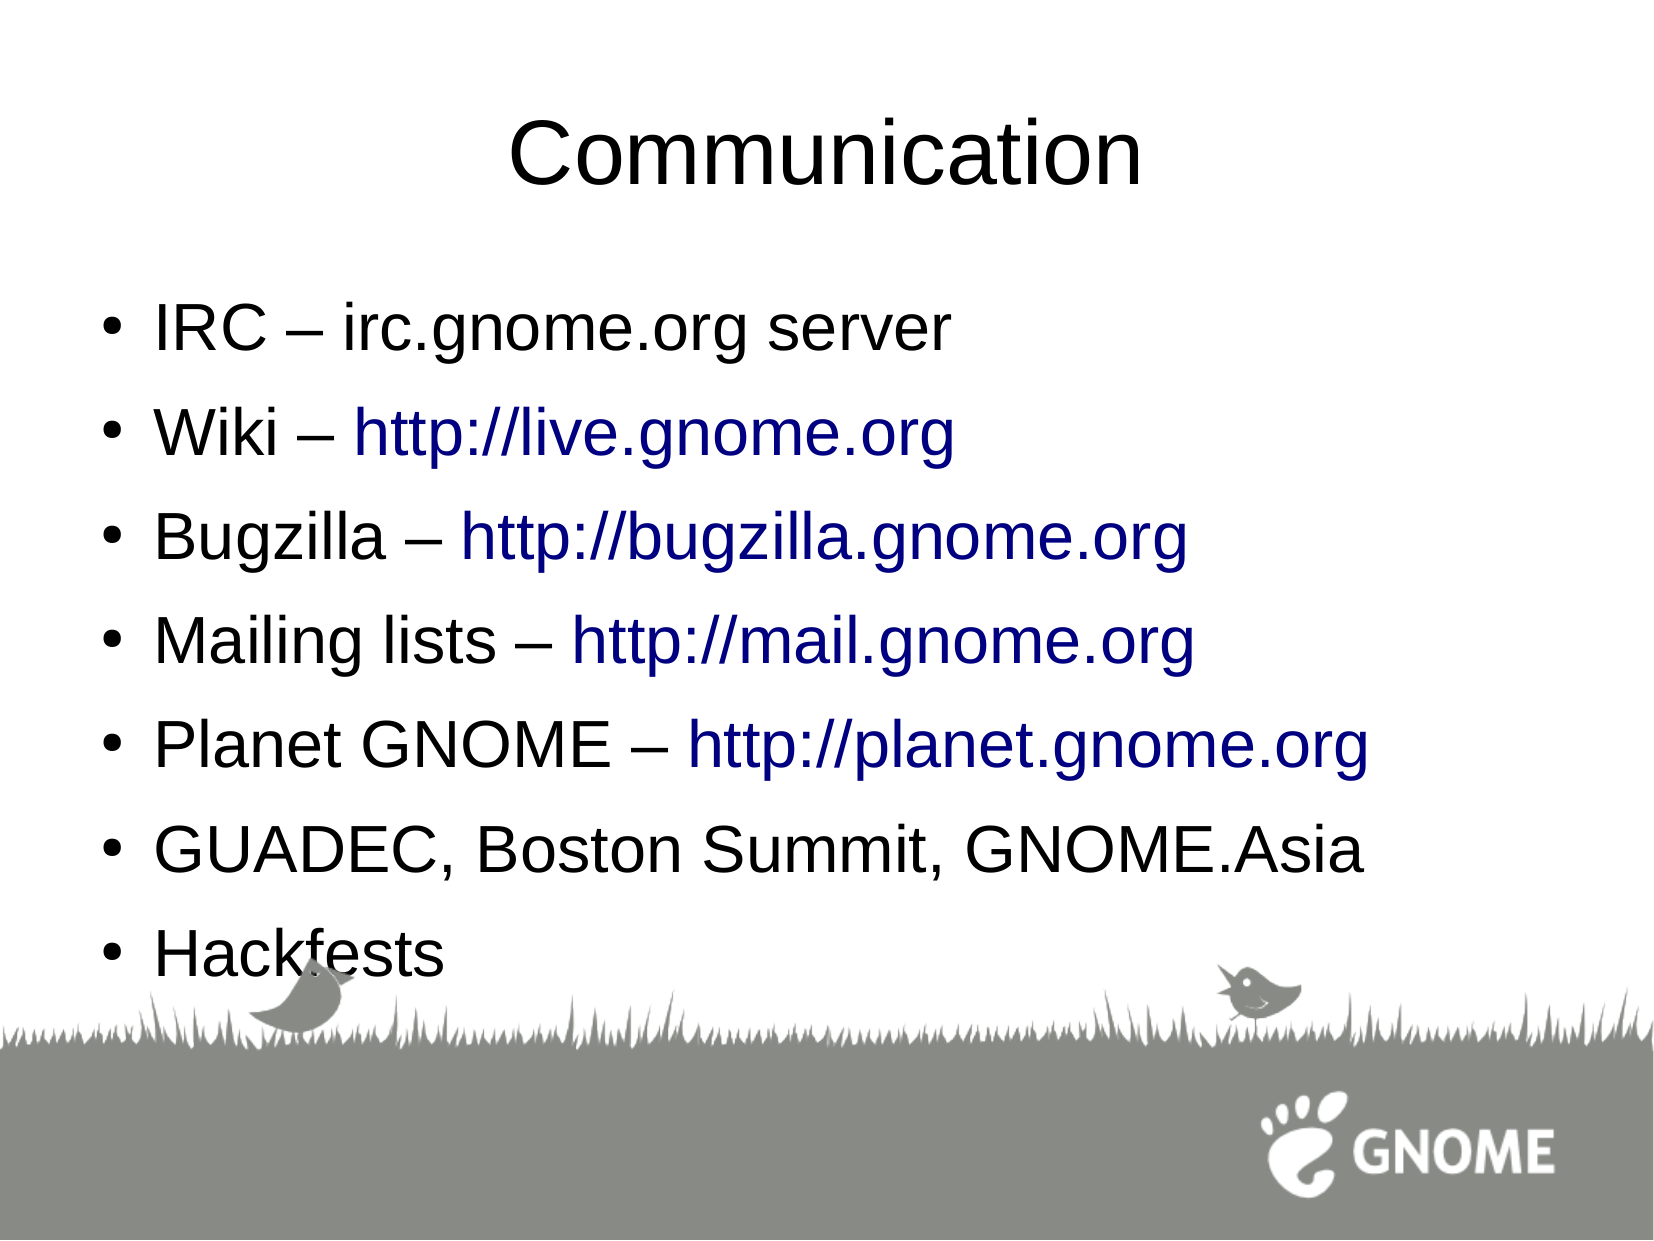

# Communication
IRC – irc.gnome.org server
Wiki – http://live.gnome.org
Bugzilla – http://bugzilla.gnome.org
Mailing lists – http://mail.gnome.org
Planet GNOME – http://planet.gnome.org
GUADEC, Boston Summit, GNOME.Asia
Hackfests